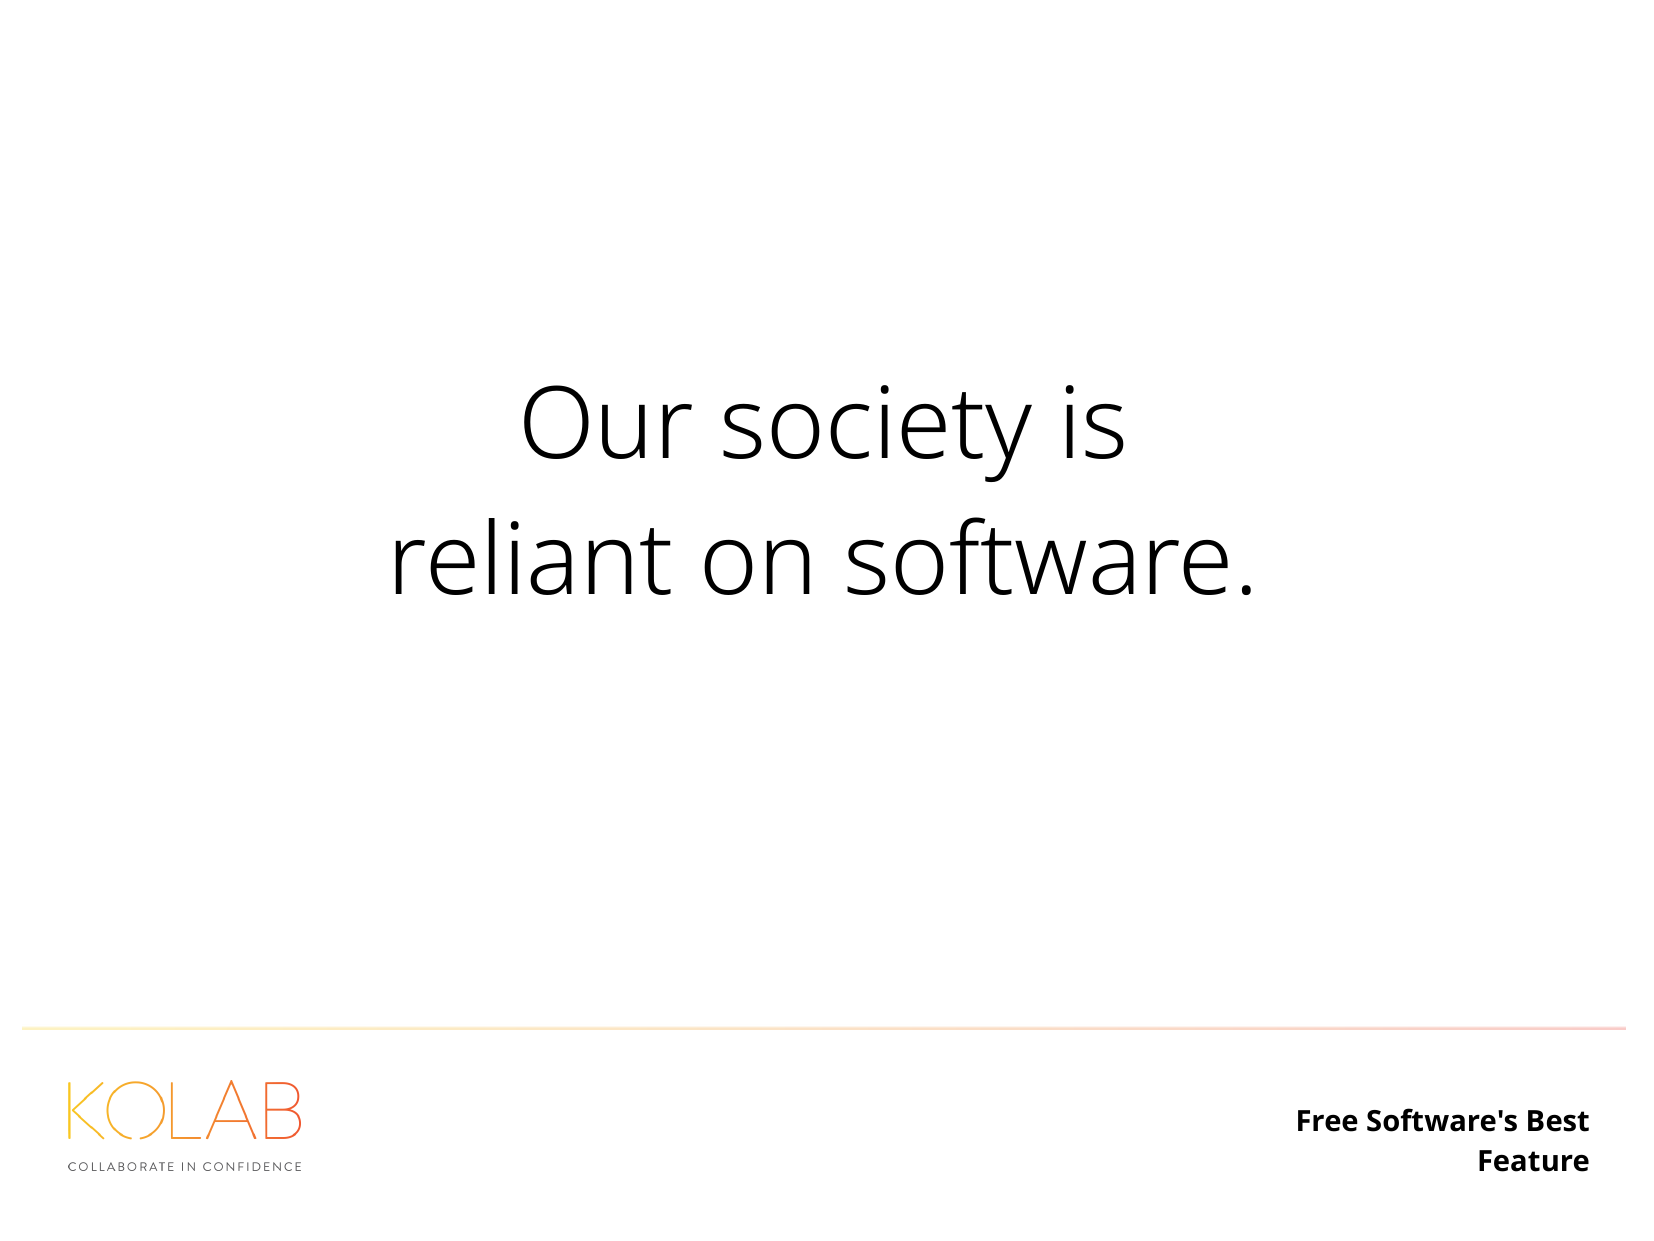

# Our society is reliant on software.